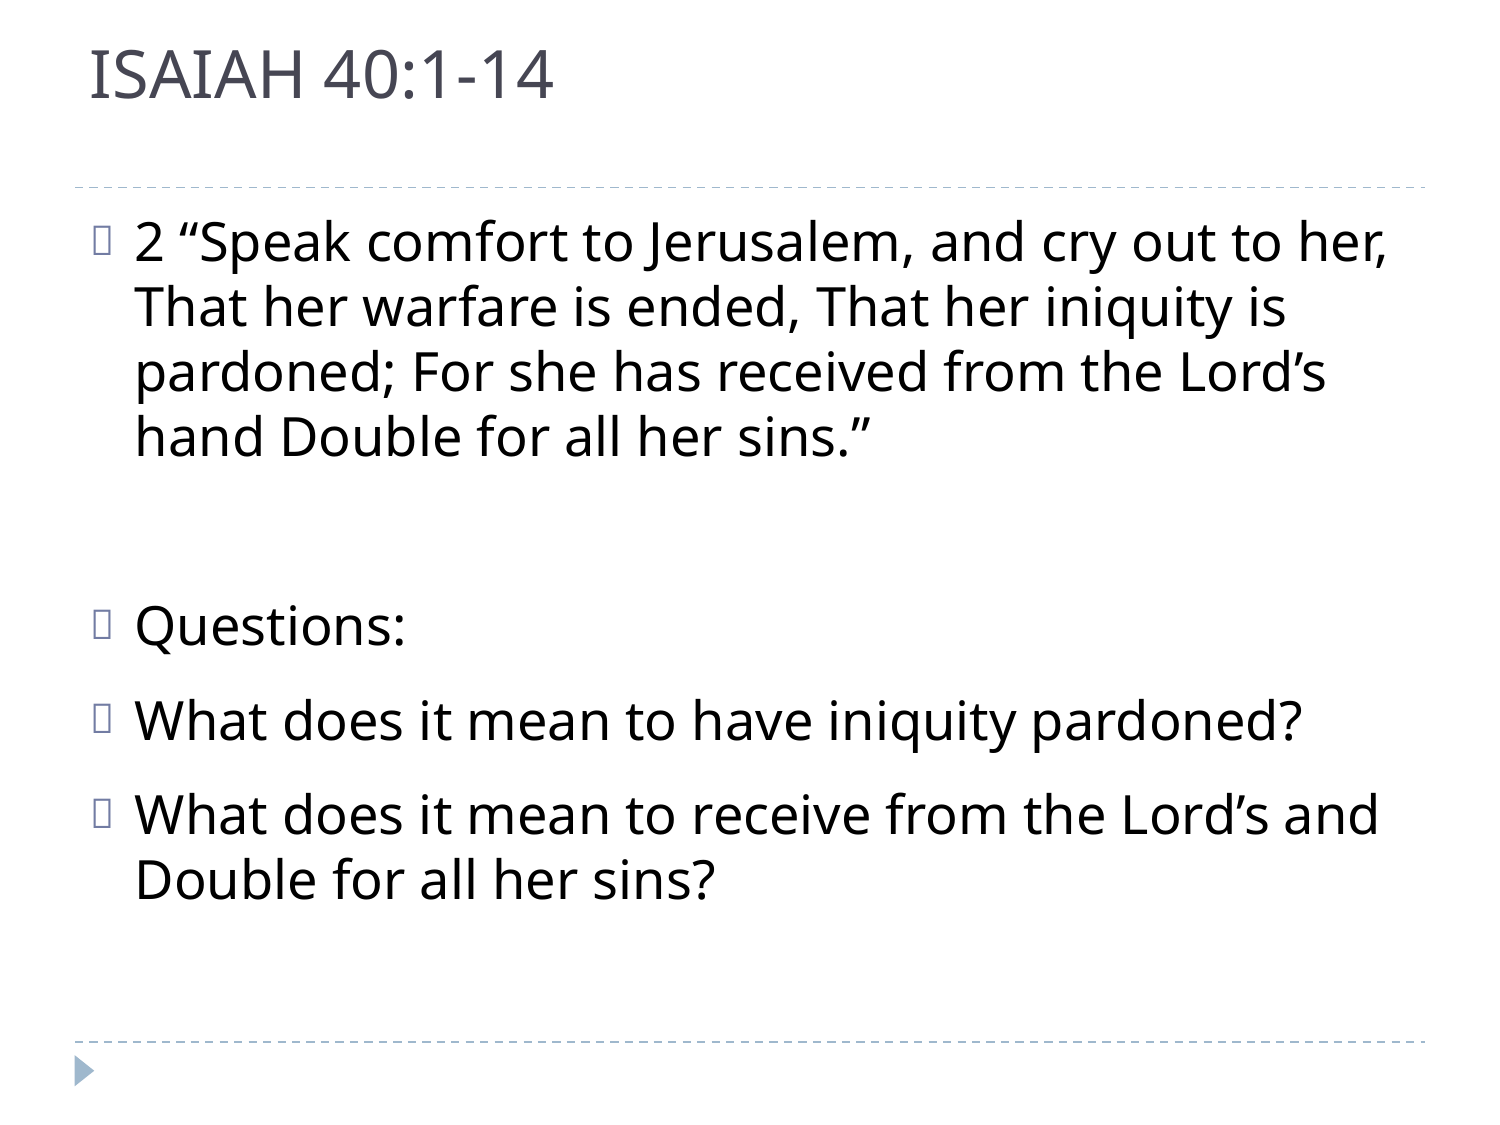

# ISAIAH 40:1-14
2 “Speak comfort to Jerusalem, and cry out to her, That her warfare is ended, That her iniquity is pardoned; For she has received from the Lord’s hand Double for all her sins.”
Questions:
What does it mean to have iniquity pardoned?
What does it mean to receive from the Lord’s and Double for all her sins?